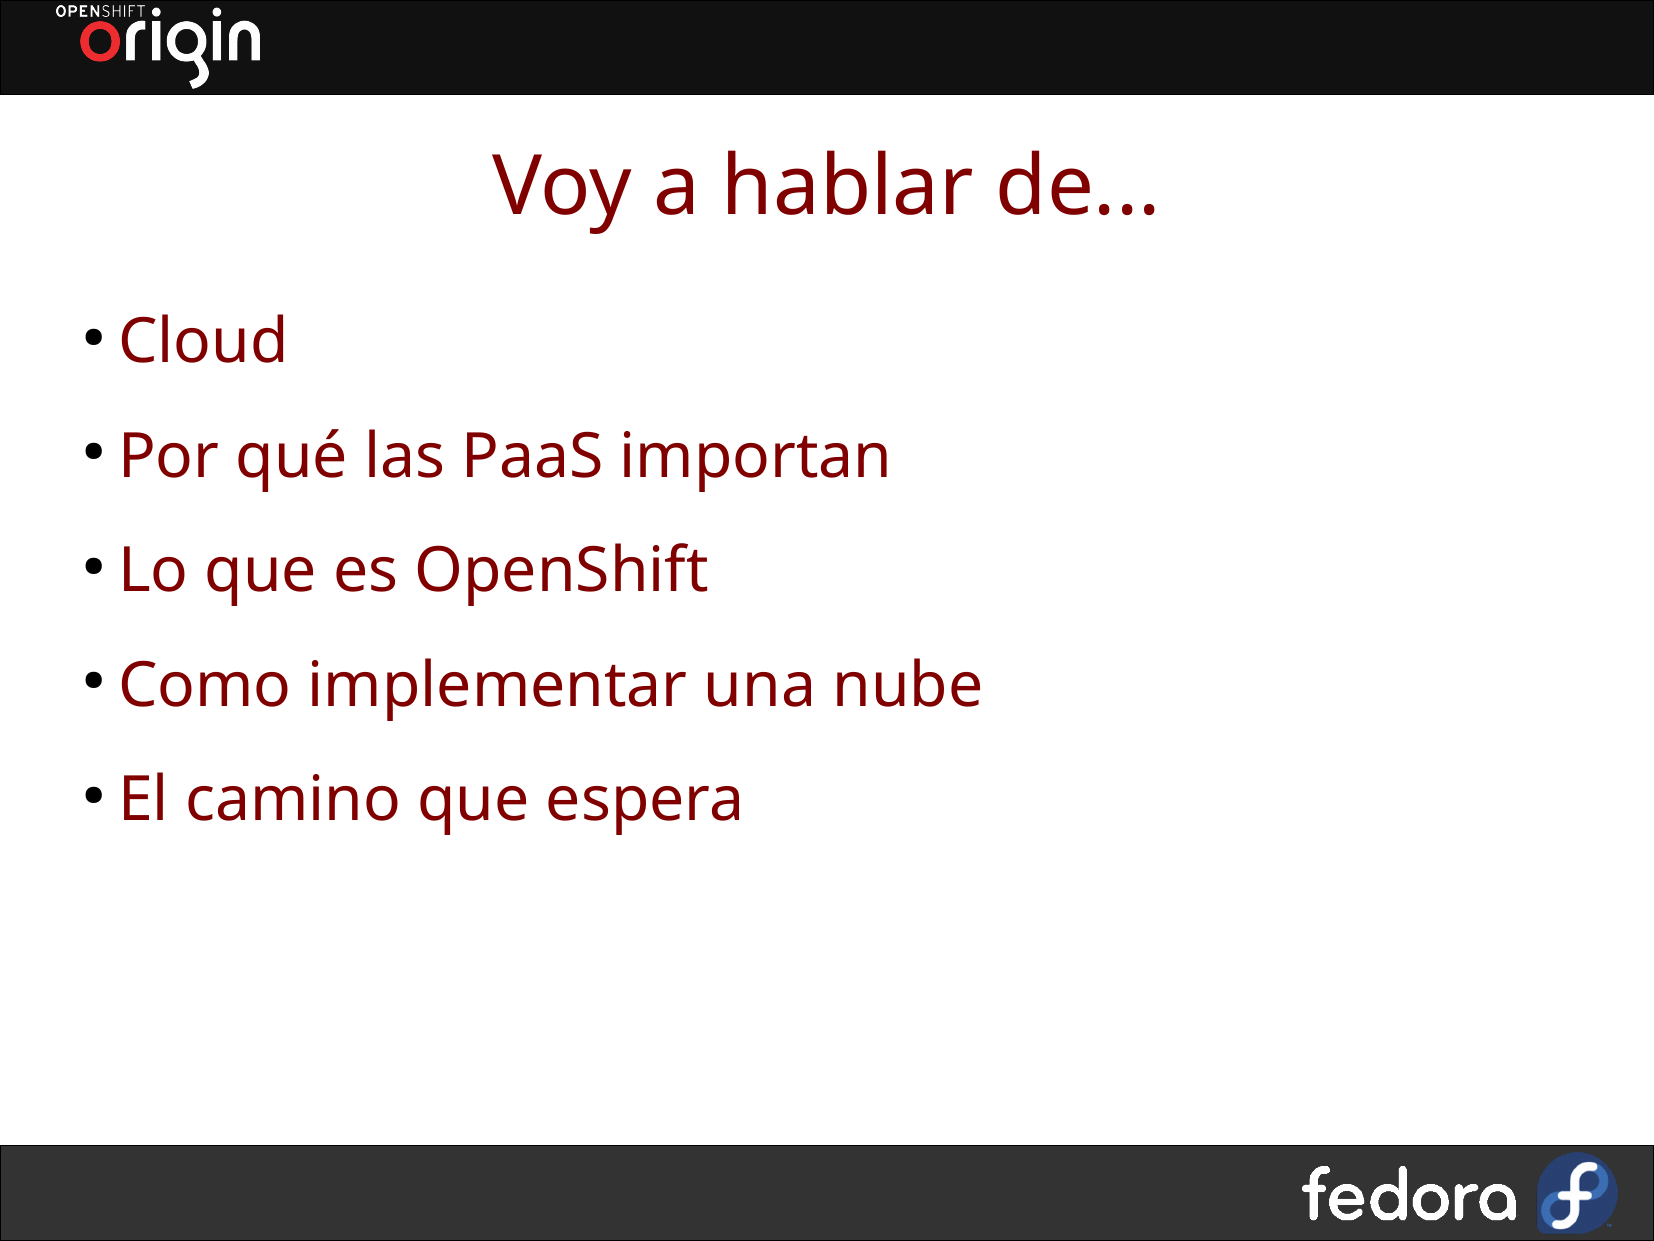

# Voy a hablar de...
Cloud
Por qué las PaaS importan
Lo que es OpenShift
Como implementar una nube
El camino que espera